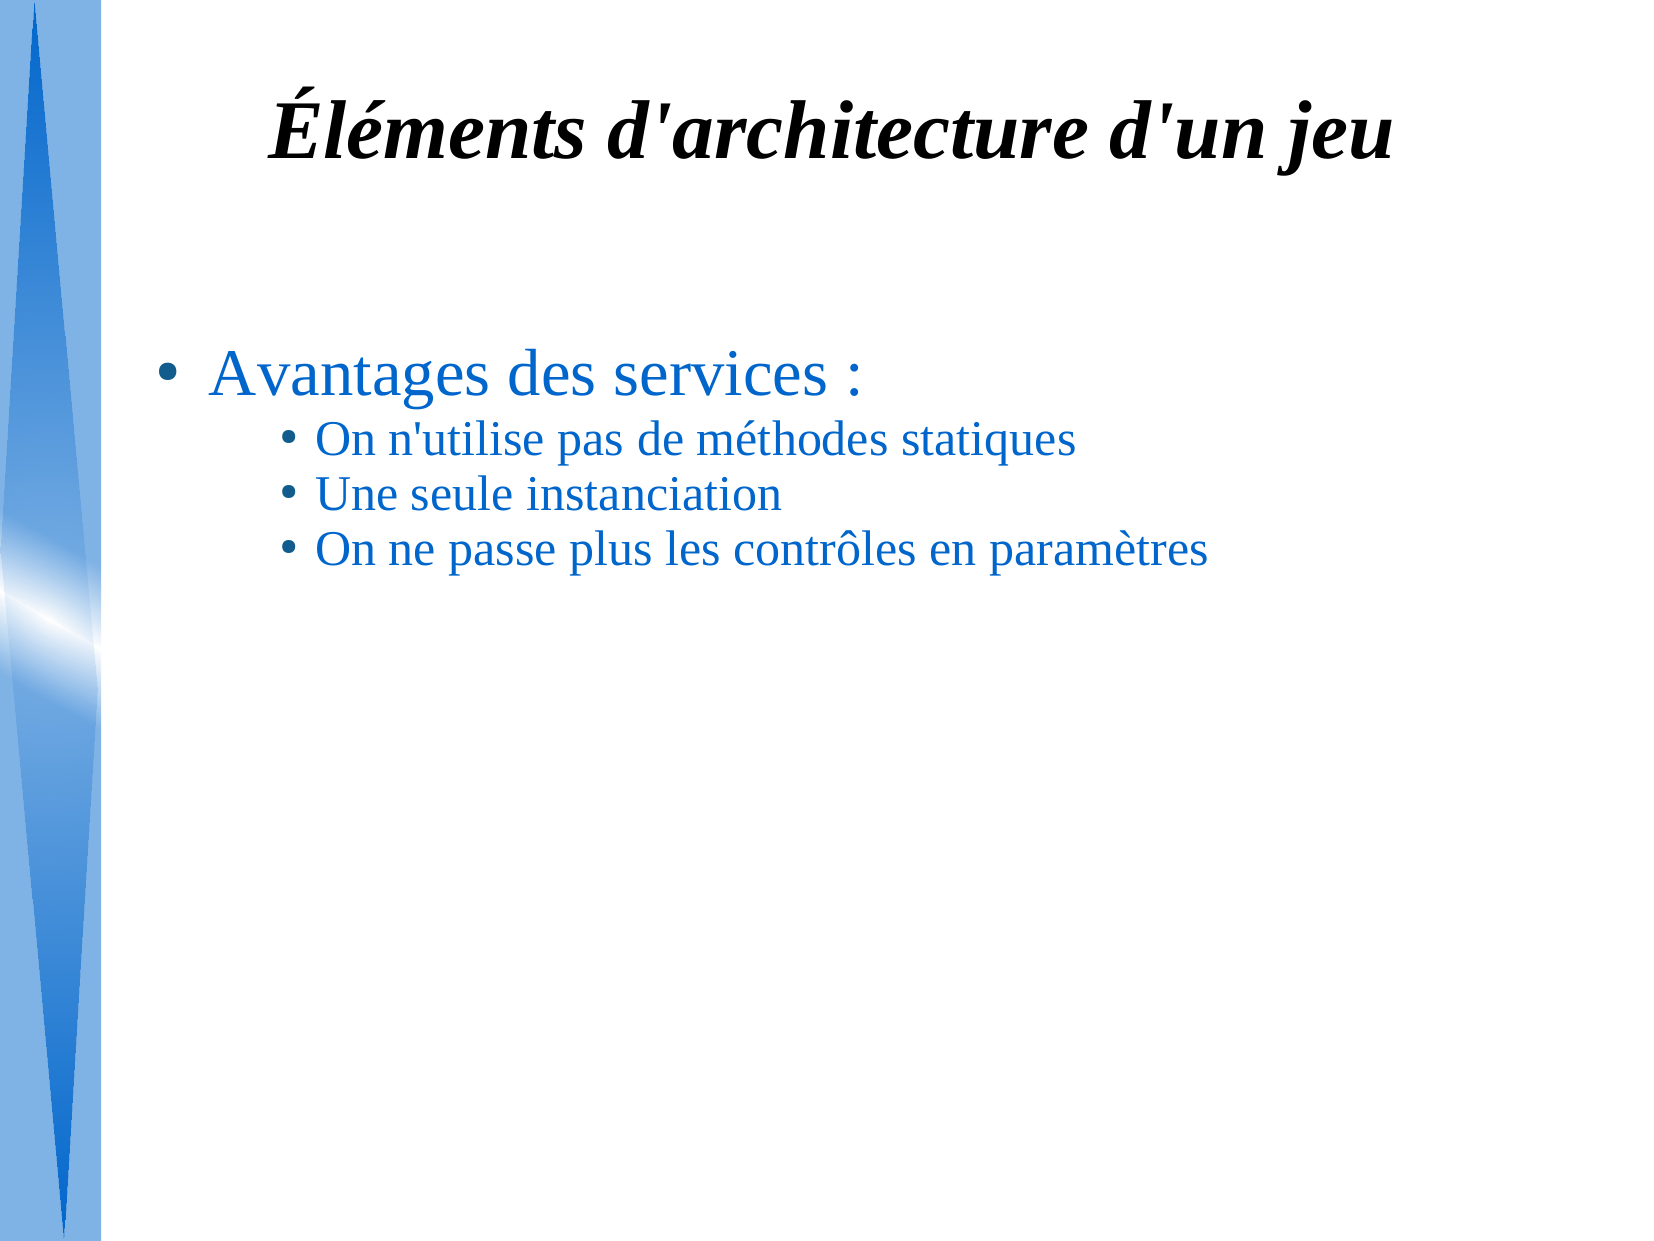

# Éléments d'architecture d'un jeu
Avantages des services :
On n'utilise pas de méthodes statiques
Une seule instanciation
On ne passe plus les contrôles en paramètres